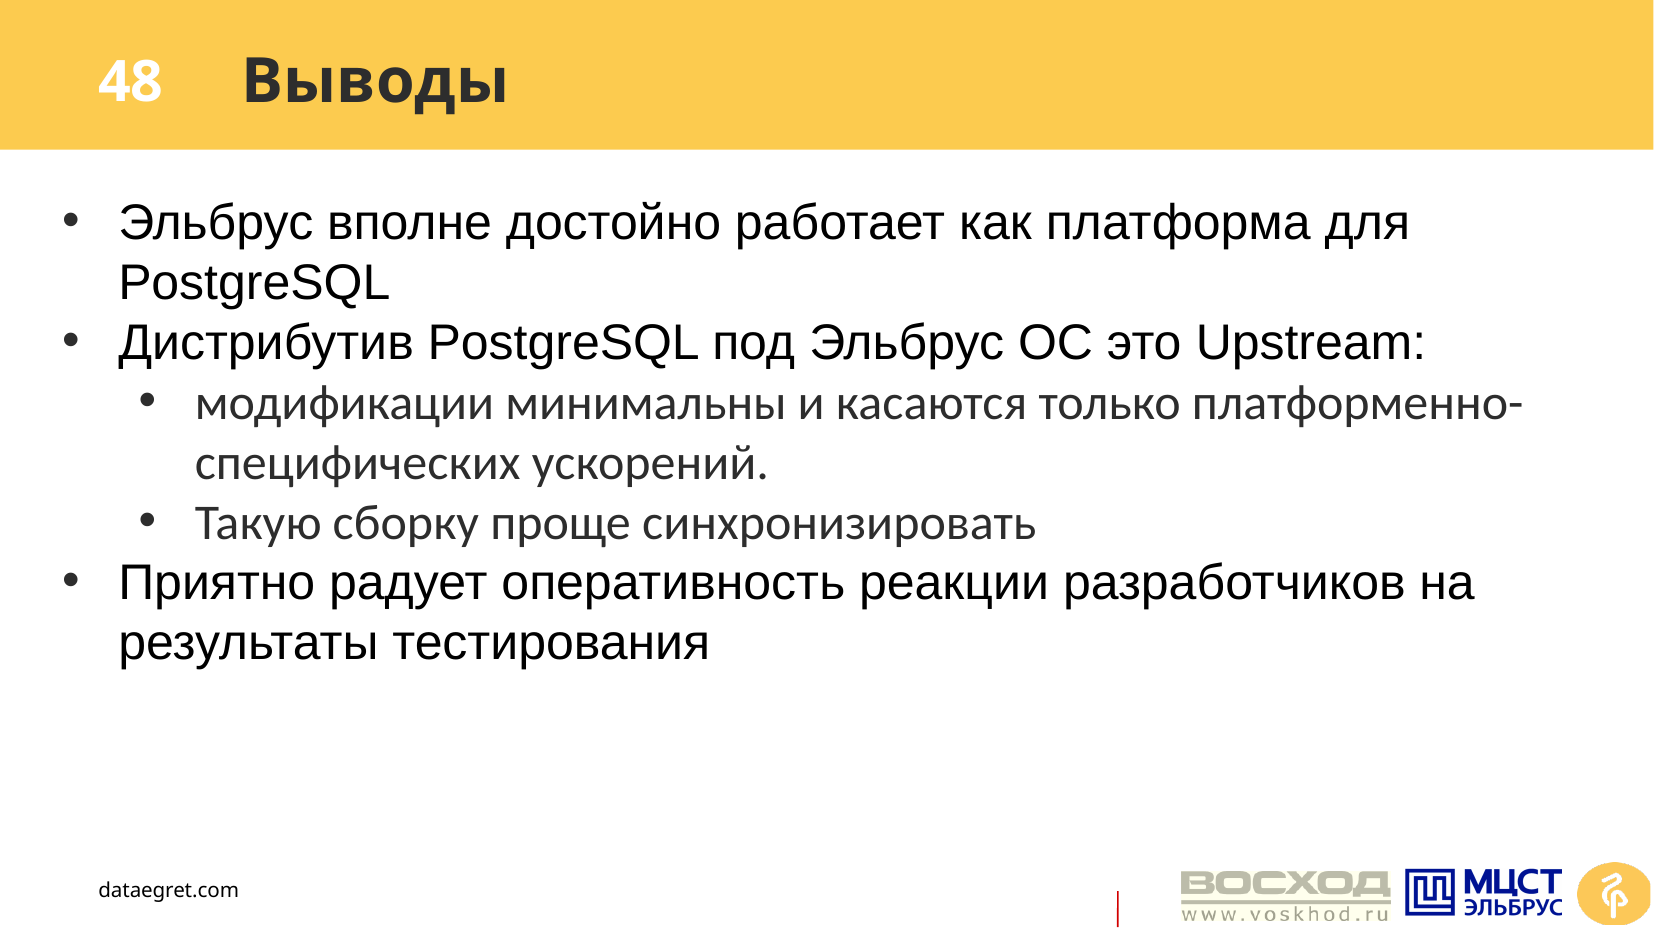

48
# Выводы
Эльбрус вполне достойно работает как платформа для PostgreSQL
Дистрибутив PostgreSQL под Эльбрус ОС это Upstream:
модификации минимальны и касаются только платформенно-специфических ускорений.
Такую сборку проще синхронизировать
Приятно радует оперативность реакции разработчиков на результаты тестирования
dataegret.com